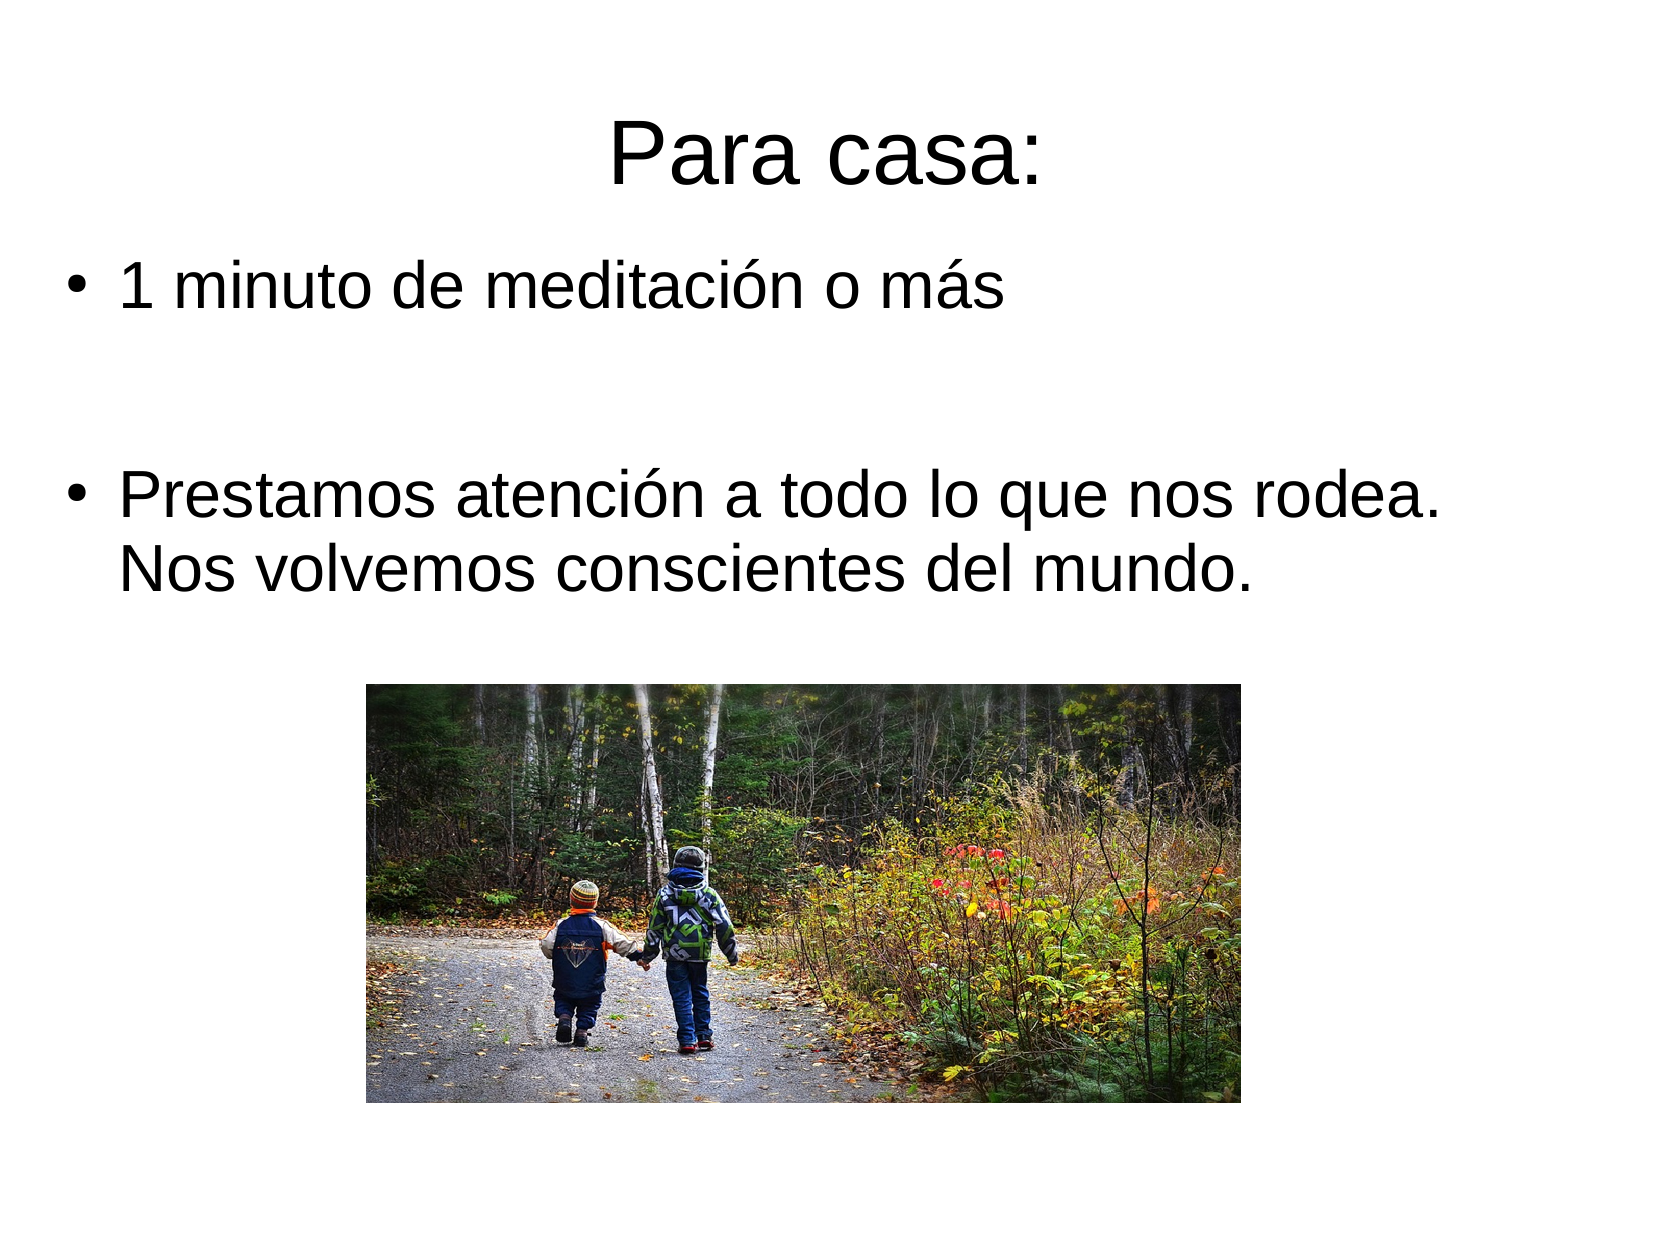

# Para casa:
1 minuto de meditación o más
Prestamos atención a todo lo que nos rodea. Nos volvemos conscientes del mundo.